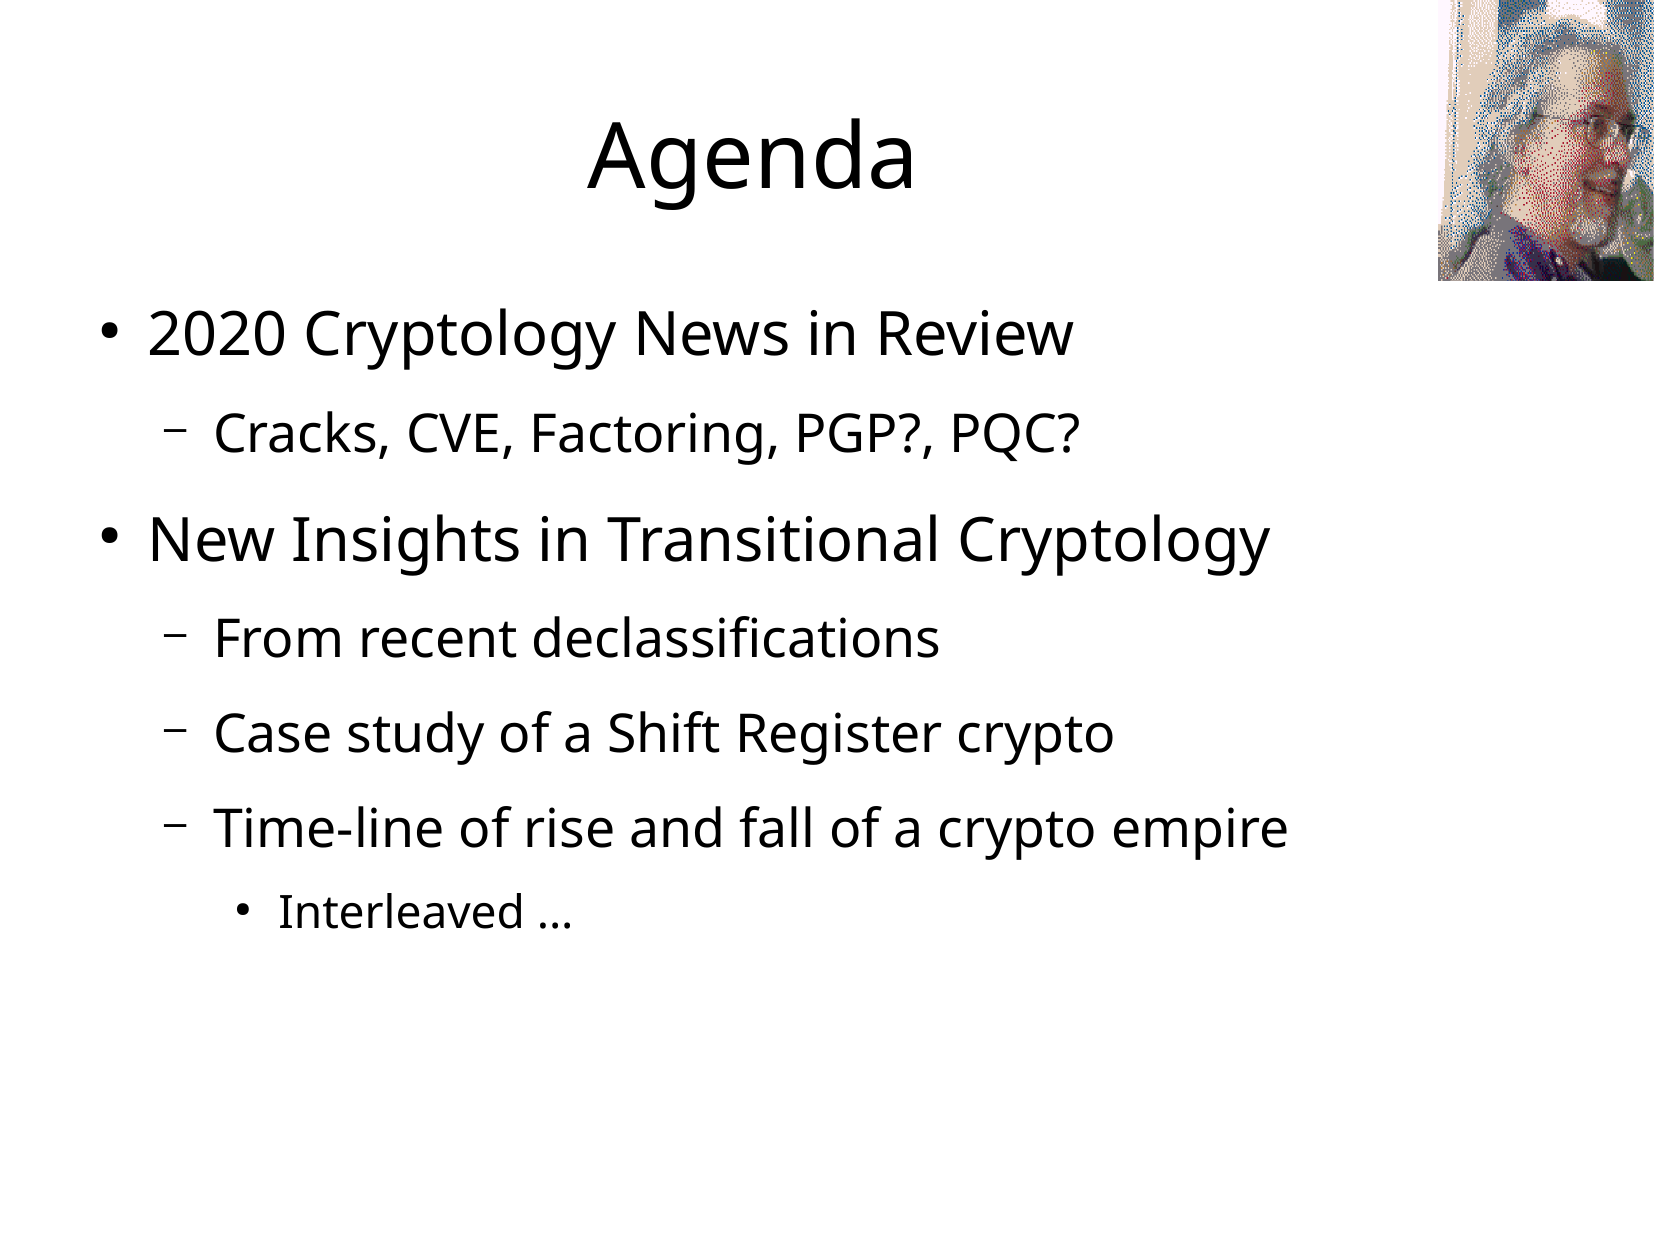

# Agenda
2020 Cryptology News in Review
Cracks, CVE, Factoring, PGP?, PQC?
New Insights in Transitional Cryptology
From recent declassifications
Case study of a Shift Register crypto
Time-line of rise and fall of a crypto empire
Interleaved ...